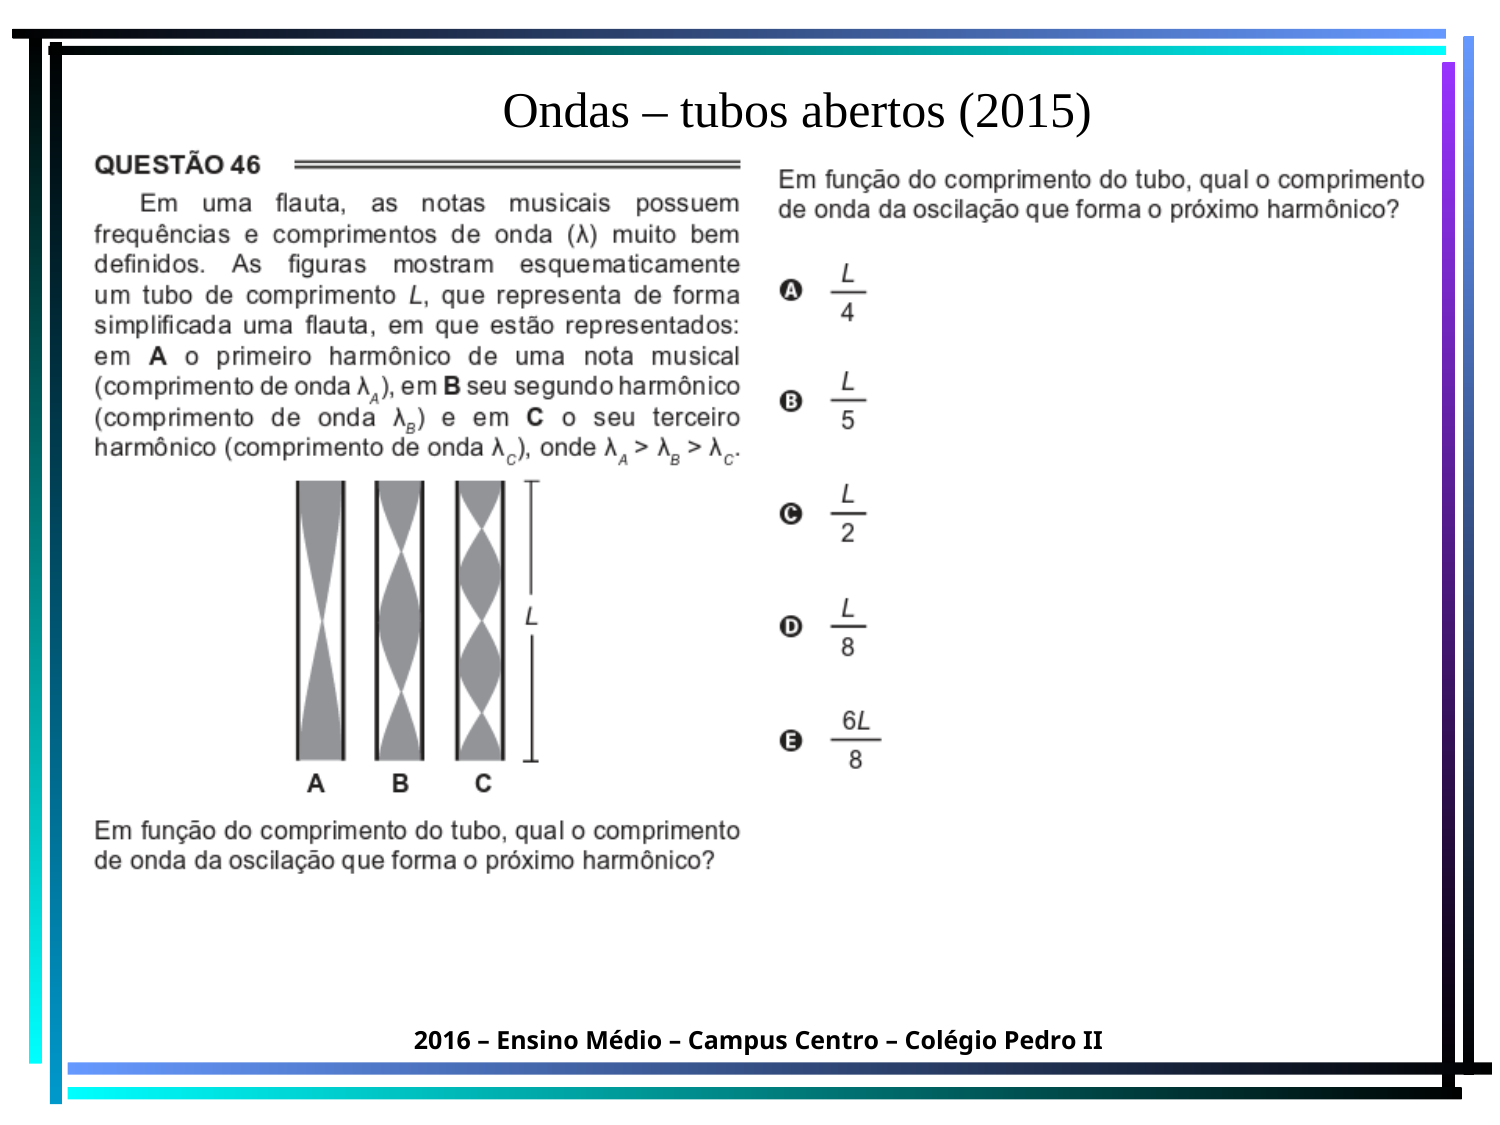

# Ondas – tubos abertos (2015)
2016 – Ensino Médio – Campus Centro – Colégio Pedro II